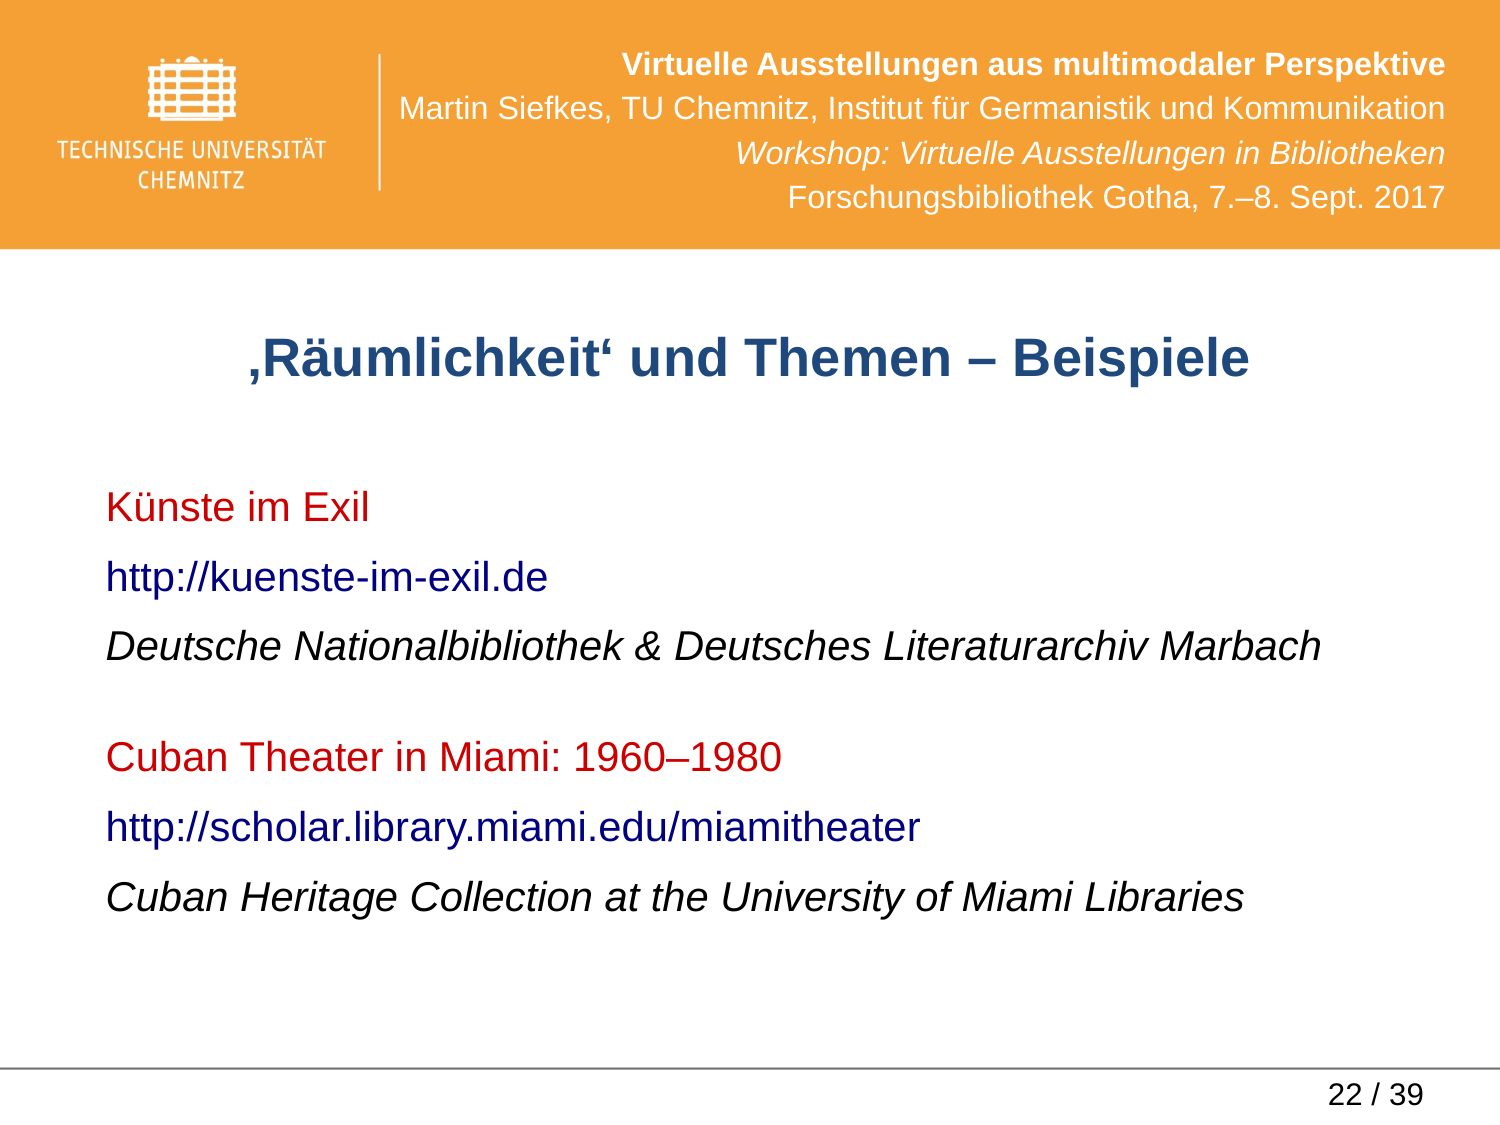

#
‚Räumlichkeit‘ und Themen – Beispiele
Künste im Exil
http://kuenste-im-exil.de
Deutsche Nationalbibliothek & Deutsches Literaturarchiv Marbach
Cuban Theater in Miami: 1960–1980
http://scholar.library.miami.edu/miamitheater
Cuban Heritage Collection at the University of Miami Libraries